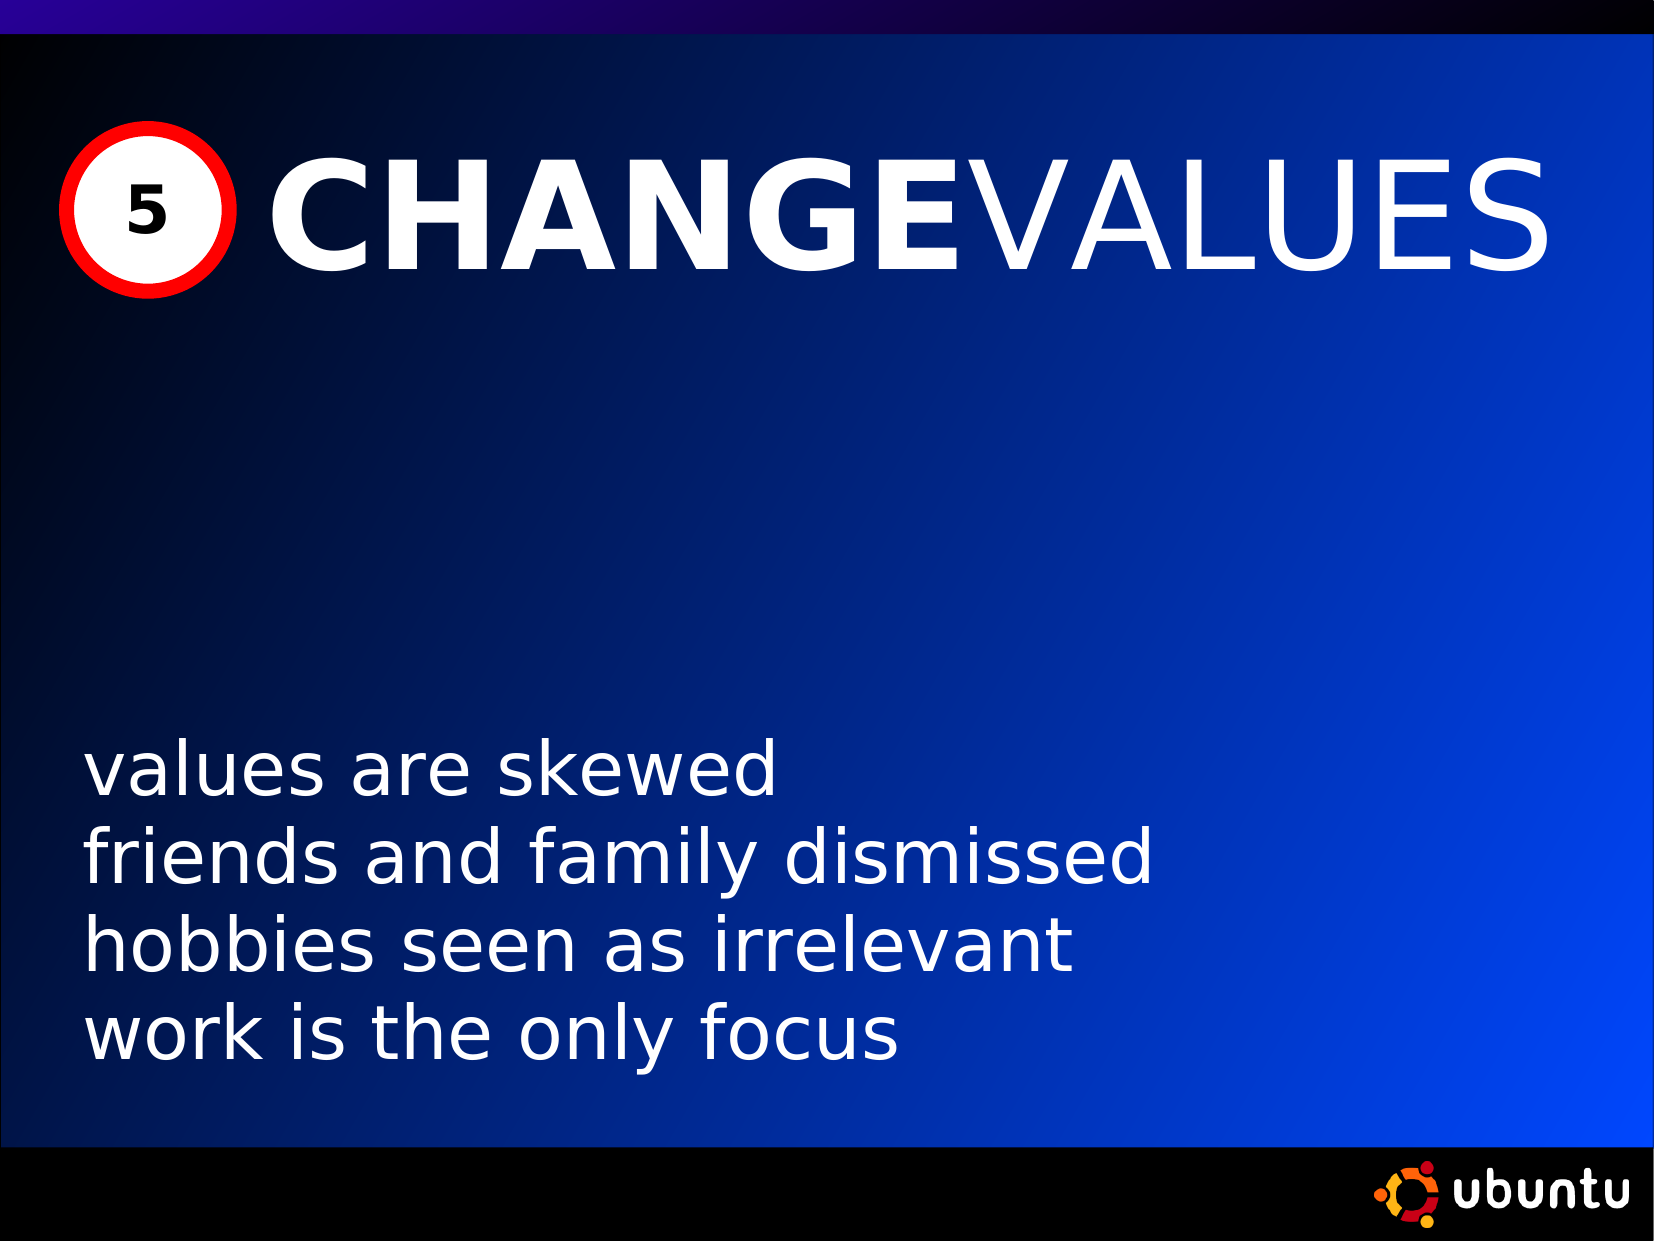

5
CHANGEVALUES
values are skewed
friends and family dismissed
hobbies seen as irrelevant
work is the only focus